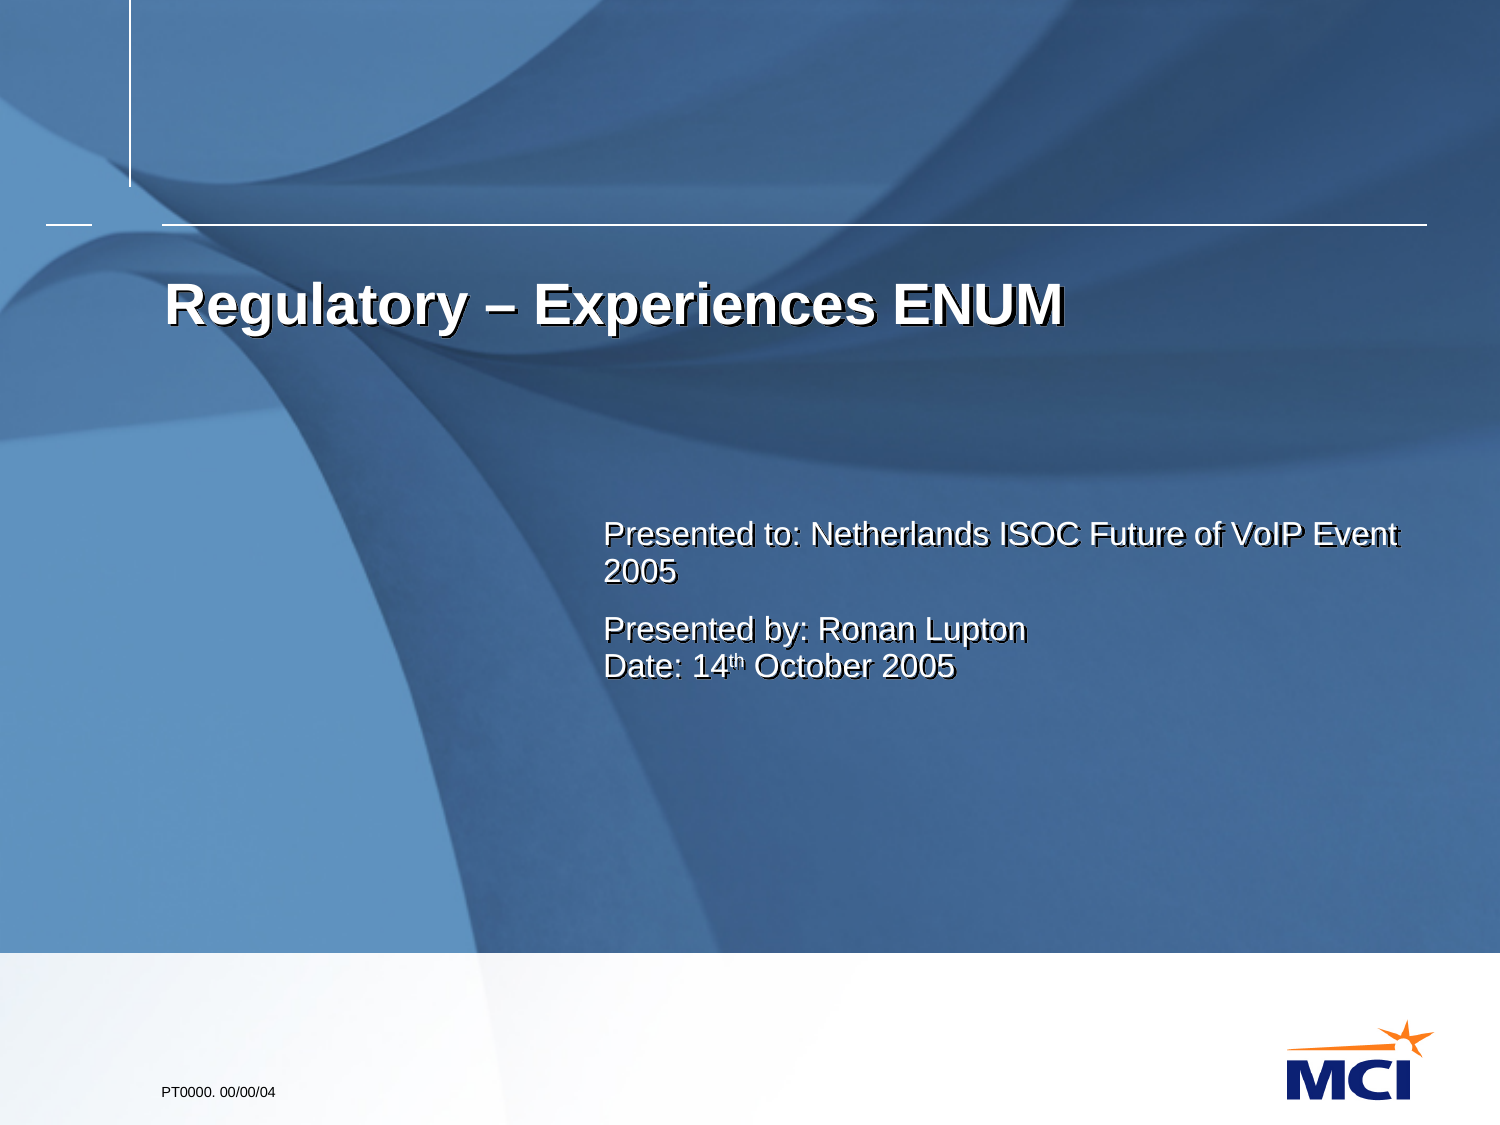

# Regulatory – Experiences ENUM
Presented to: Netherlands ISOC Future of VoIP Event 2005
Presented by: Ronan Lupton
Date: 14th October 2005